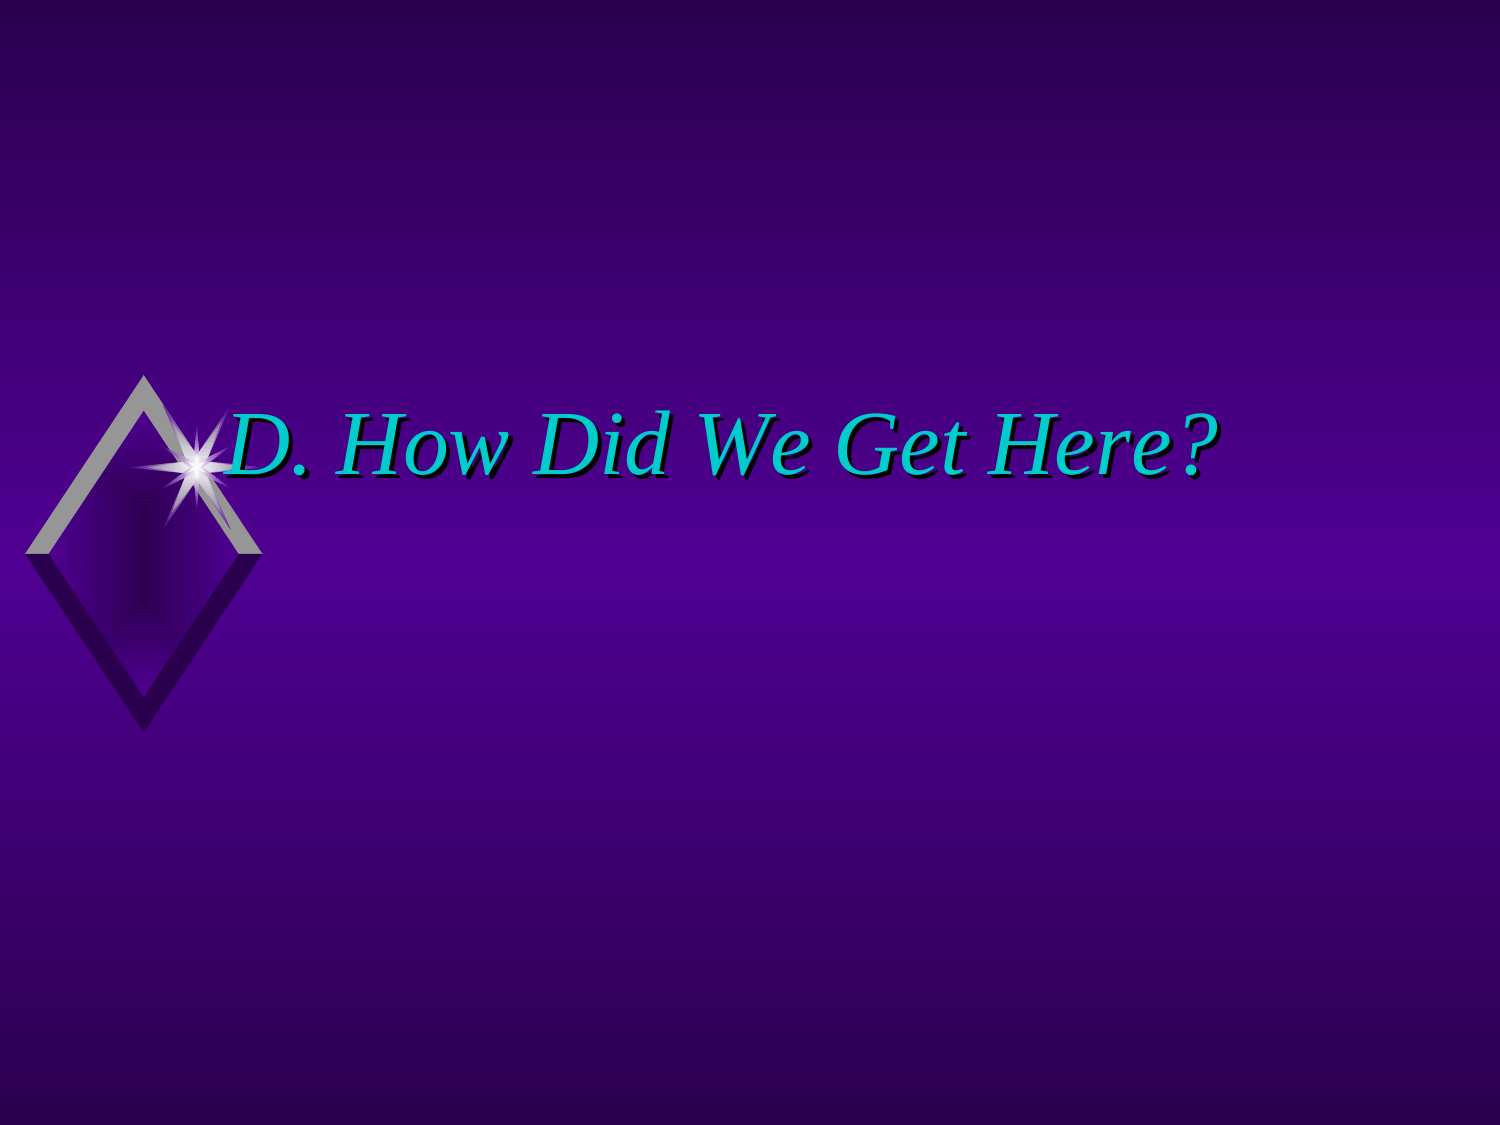

# D. How Did We Get Here?